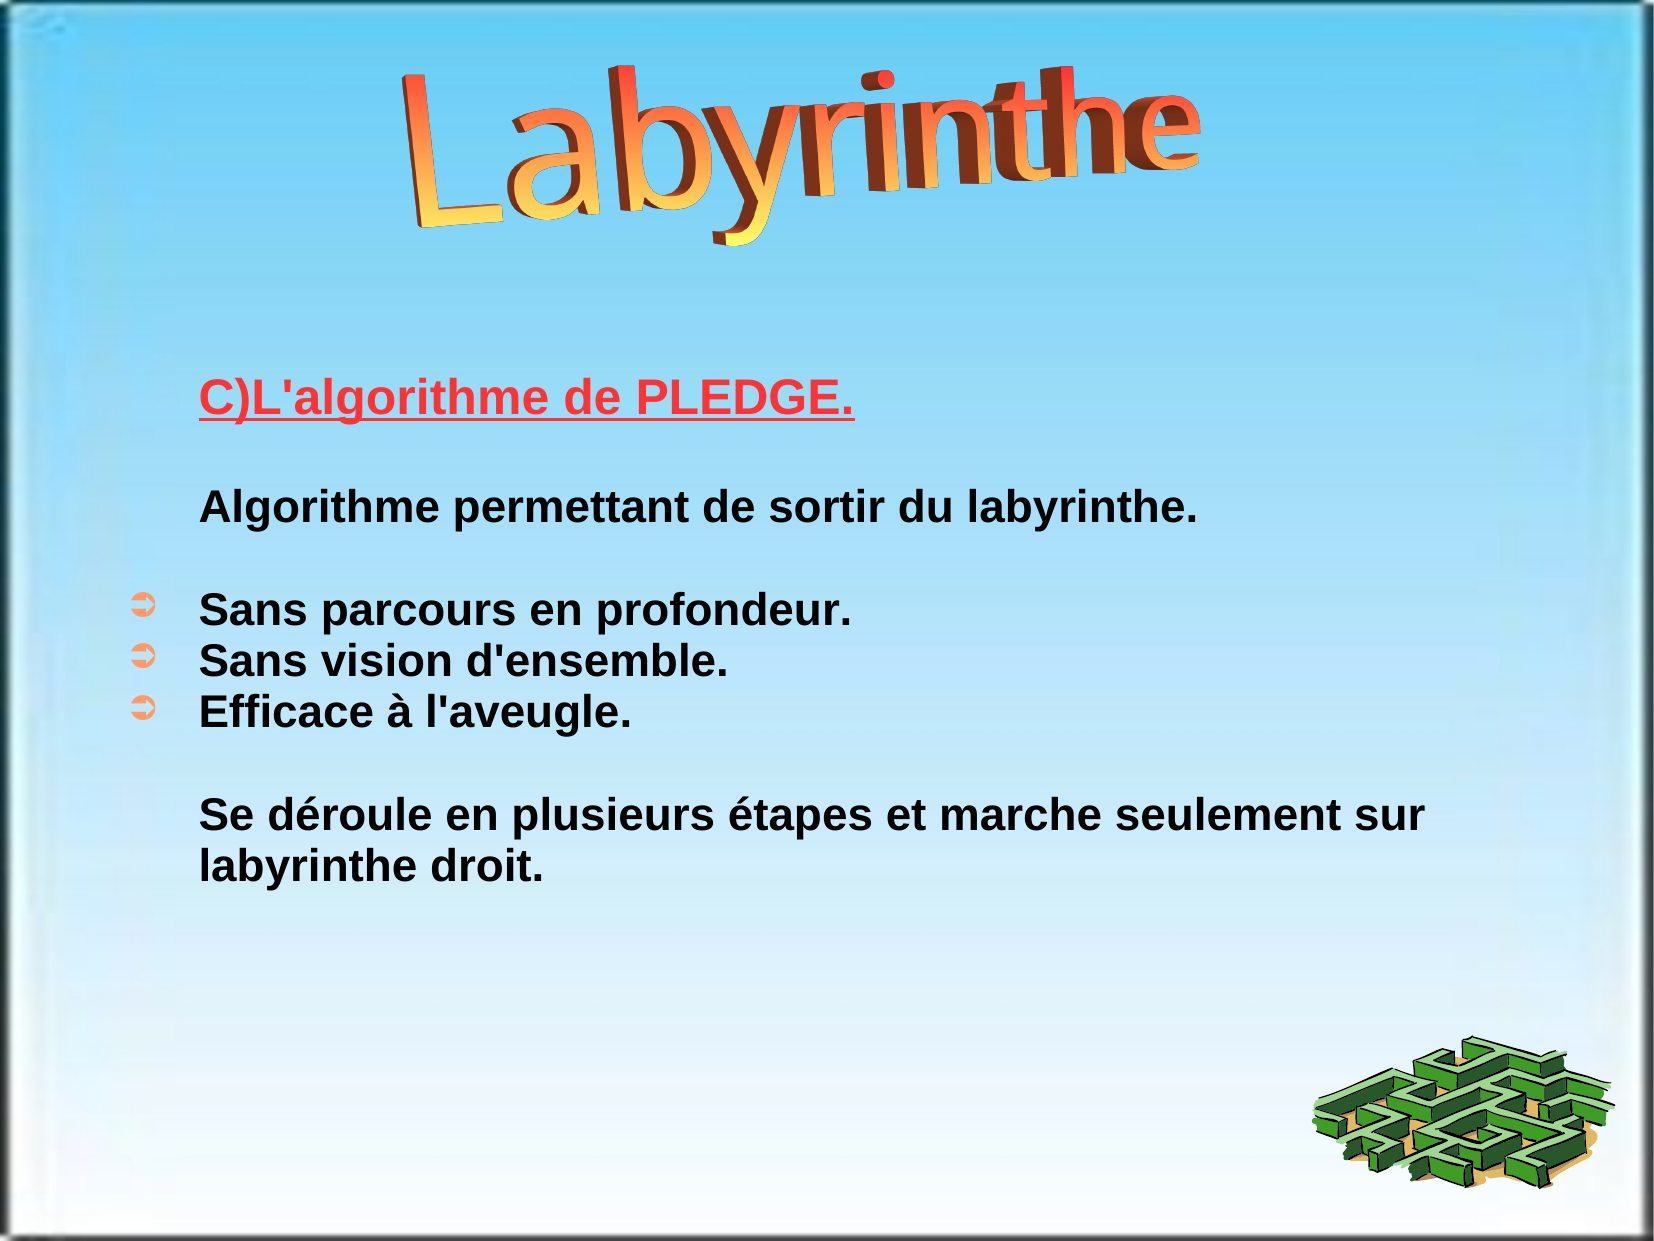

#
Labyrinthe
C)L'algorithme de PLEDGE.
Algorithme permettant de sortir du labyrinthe.
Sans parcours en profondeur.
Sans vision d'ensemble.
Efficace à l'aveugle.
Se déroule en plusieurs étapes et marche seulement sur labyrinthe droit.